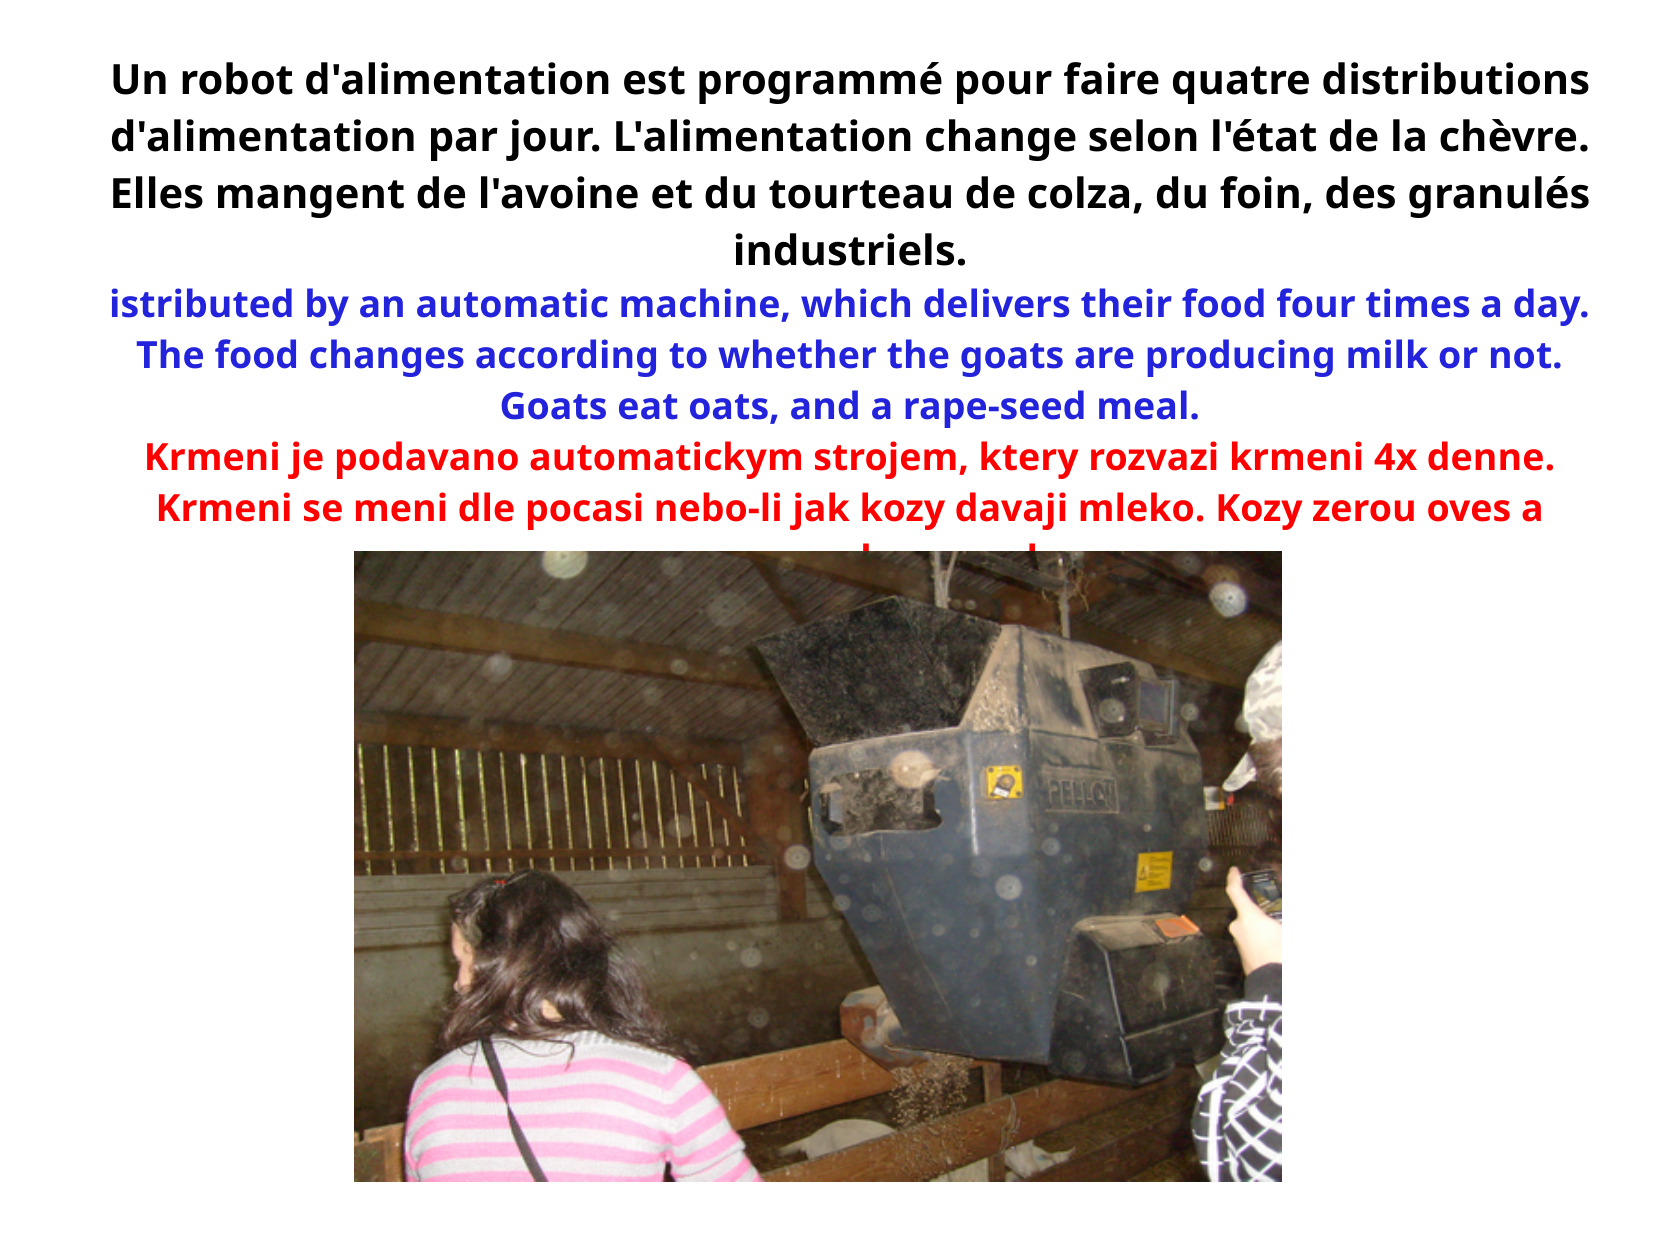

# Un robot d'alimentation est programmé pour faire quatre distributions d'alimentation par jour. L'alimentation change selon l'état de la chèvre. Elles mangent de l'avoine et du tourteau de colza, du foin, des granulés industriels. istributed by an automatic machine, which delivers their food four times a day. The food changes according to whether the goats are producing milk or not. Goats eat oats, and a rape-seed meal. Krmeni je podavano automatickym strojem, ktery rozvazi krmeni 4x denne. Krmeni se meni dle pocasi nebo-li jak kozy davaji mleko. Kozy zerou oves a repne granule. granule.